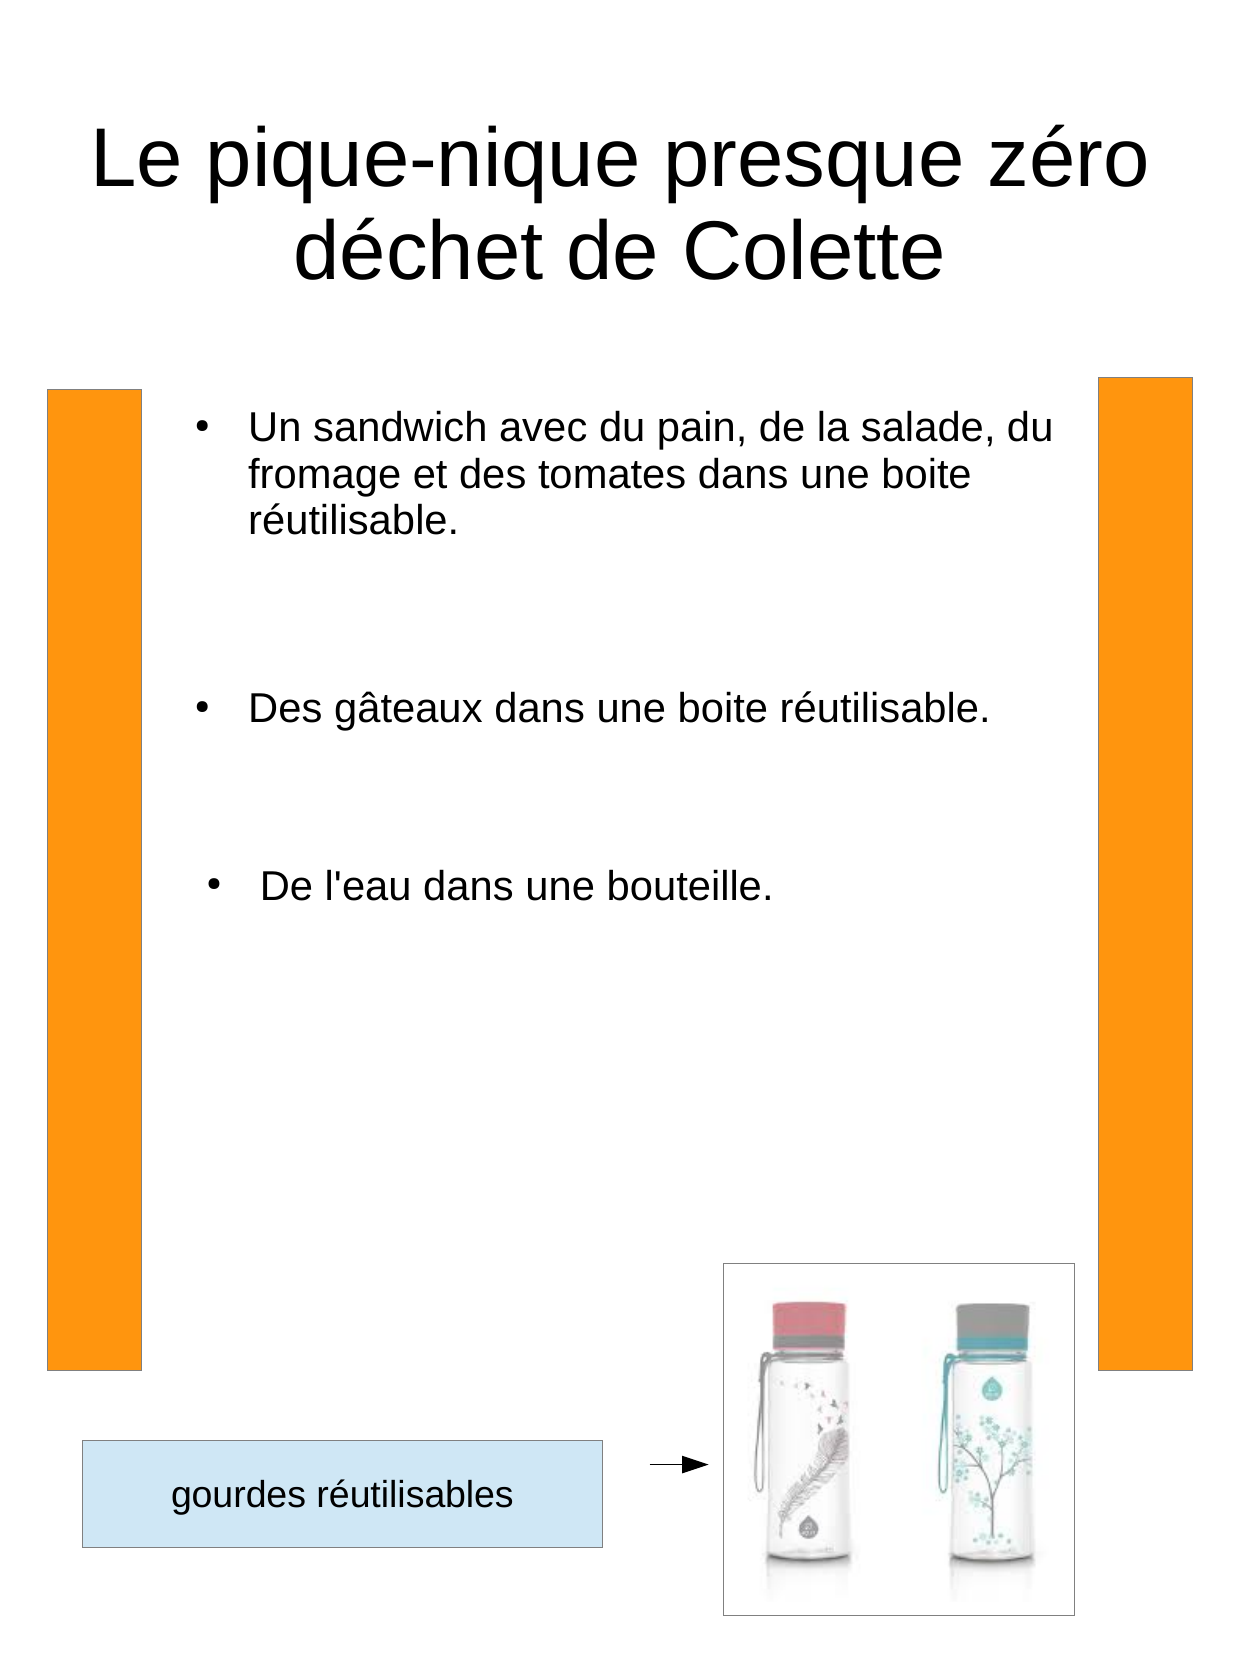

# Le pique-nique presque zéro déchet de Colette
Un sandwich avec du pain, de la salade, du fromage et des tomates dans une boite réutilisable.
Des gâteaux dans une boite réutilisable.
De l'eau dans une bouteille.
gourdes réutilisables